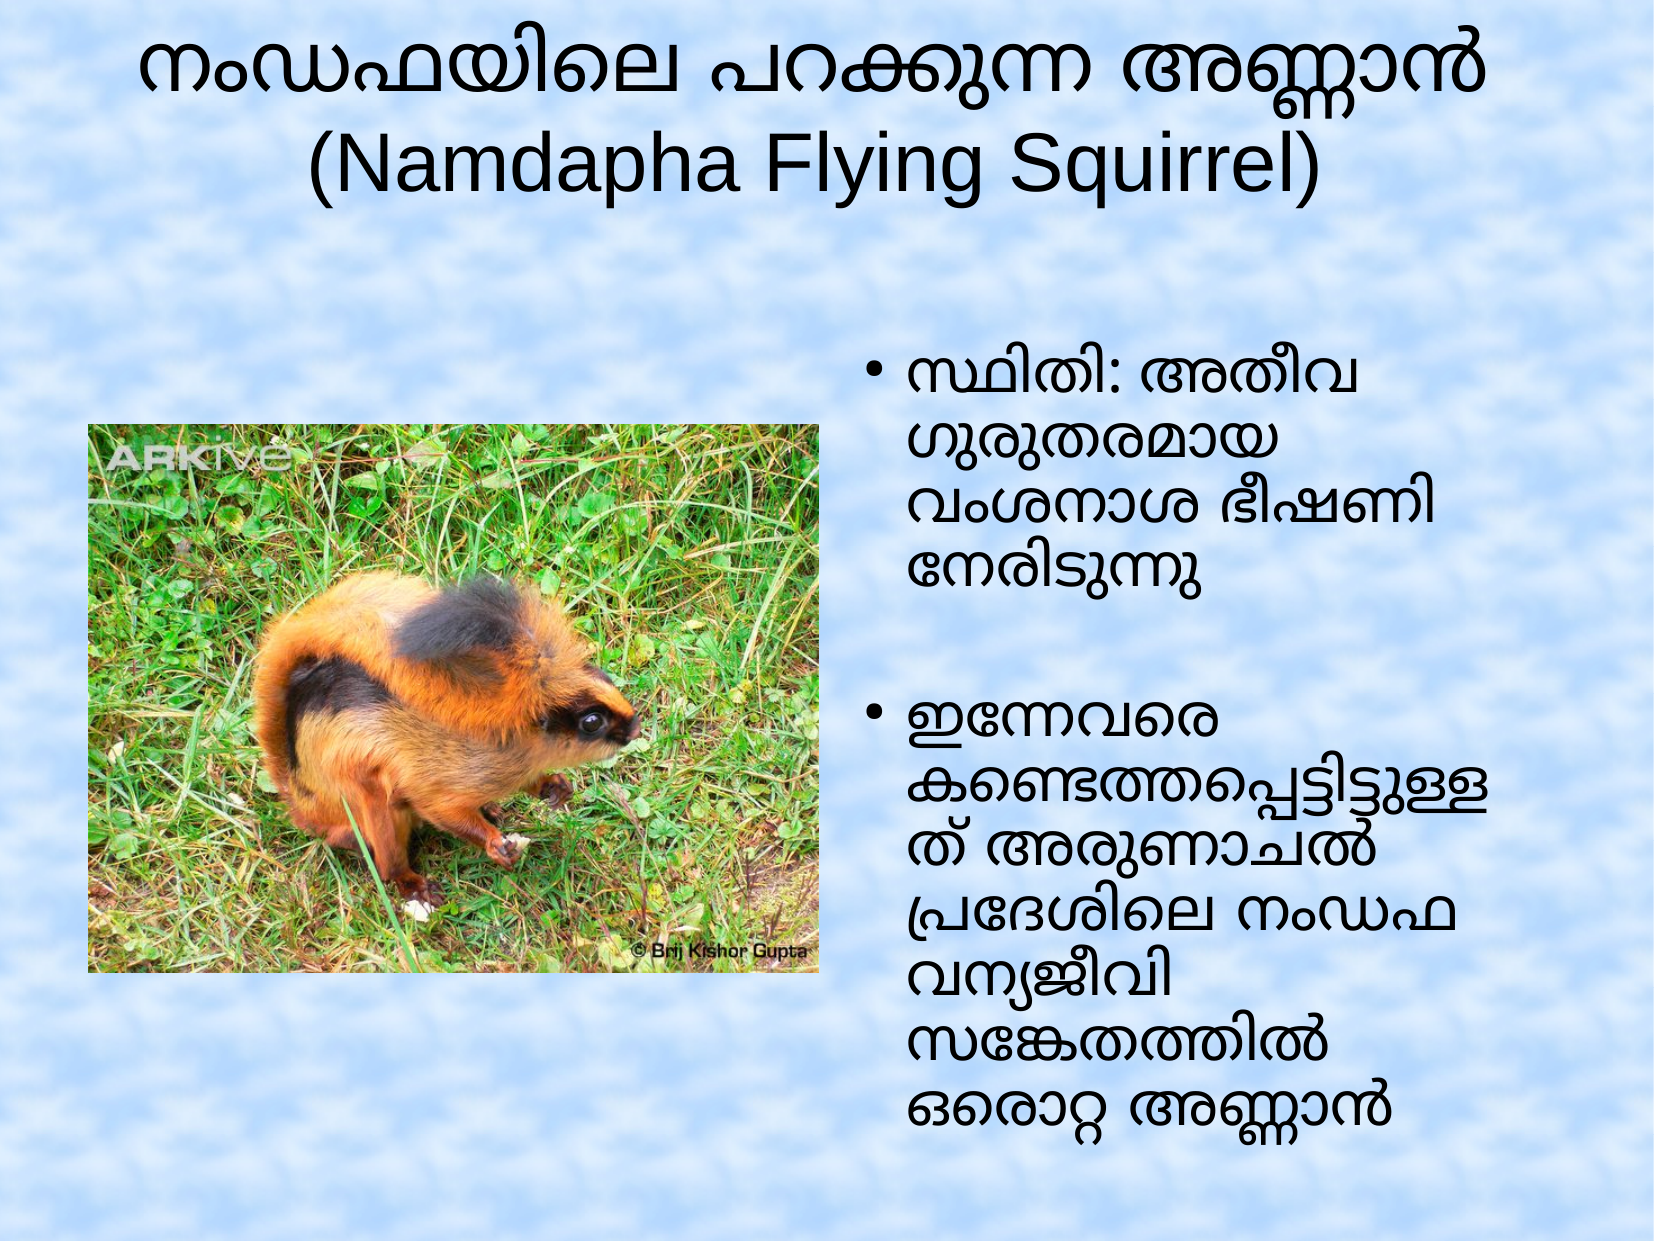

# നംഡഫയിലെ പറക്കുന്ന അണ്ണാന്‍ (Namdapha Flying Squirrel)
സ്ഥിതി: അതീവ ഗുരുതരമായ വംശനാശ ഭീഷണി നേരിടുന്നു
ഇന്നേവരെ കണ്ടെത്തപ്പെട്ടിട്ടുള്ളത് അരുണാചല്‍ പ്രദേശിലെ നംഡഫ വന്യജീവി സങ്കേതത്തില്‍ ഒരൊറ്റ അണ്ണാന്‍